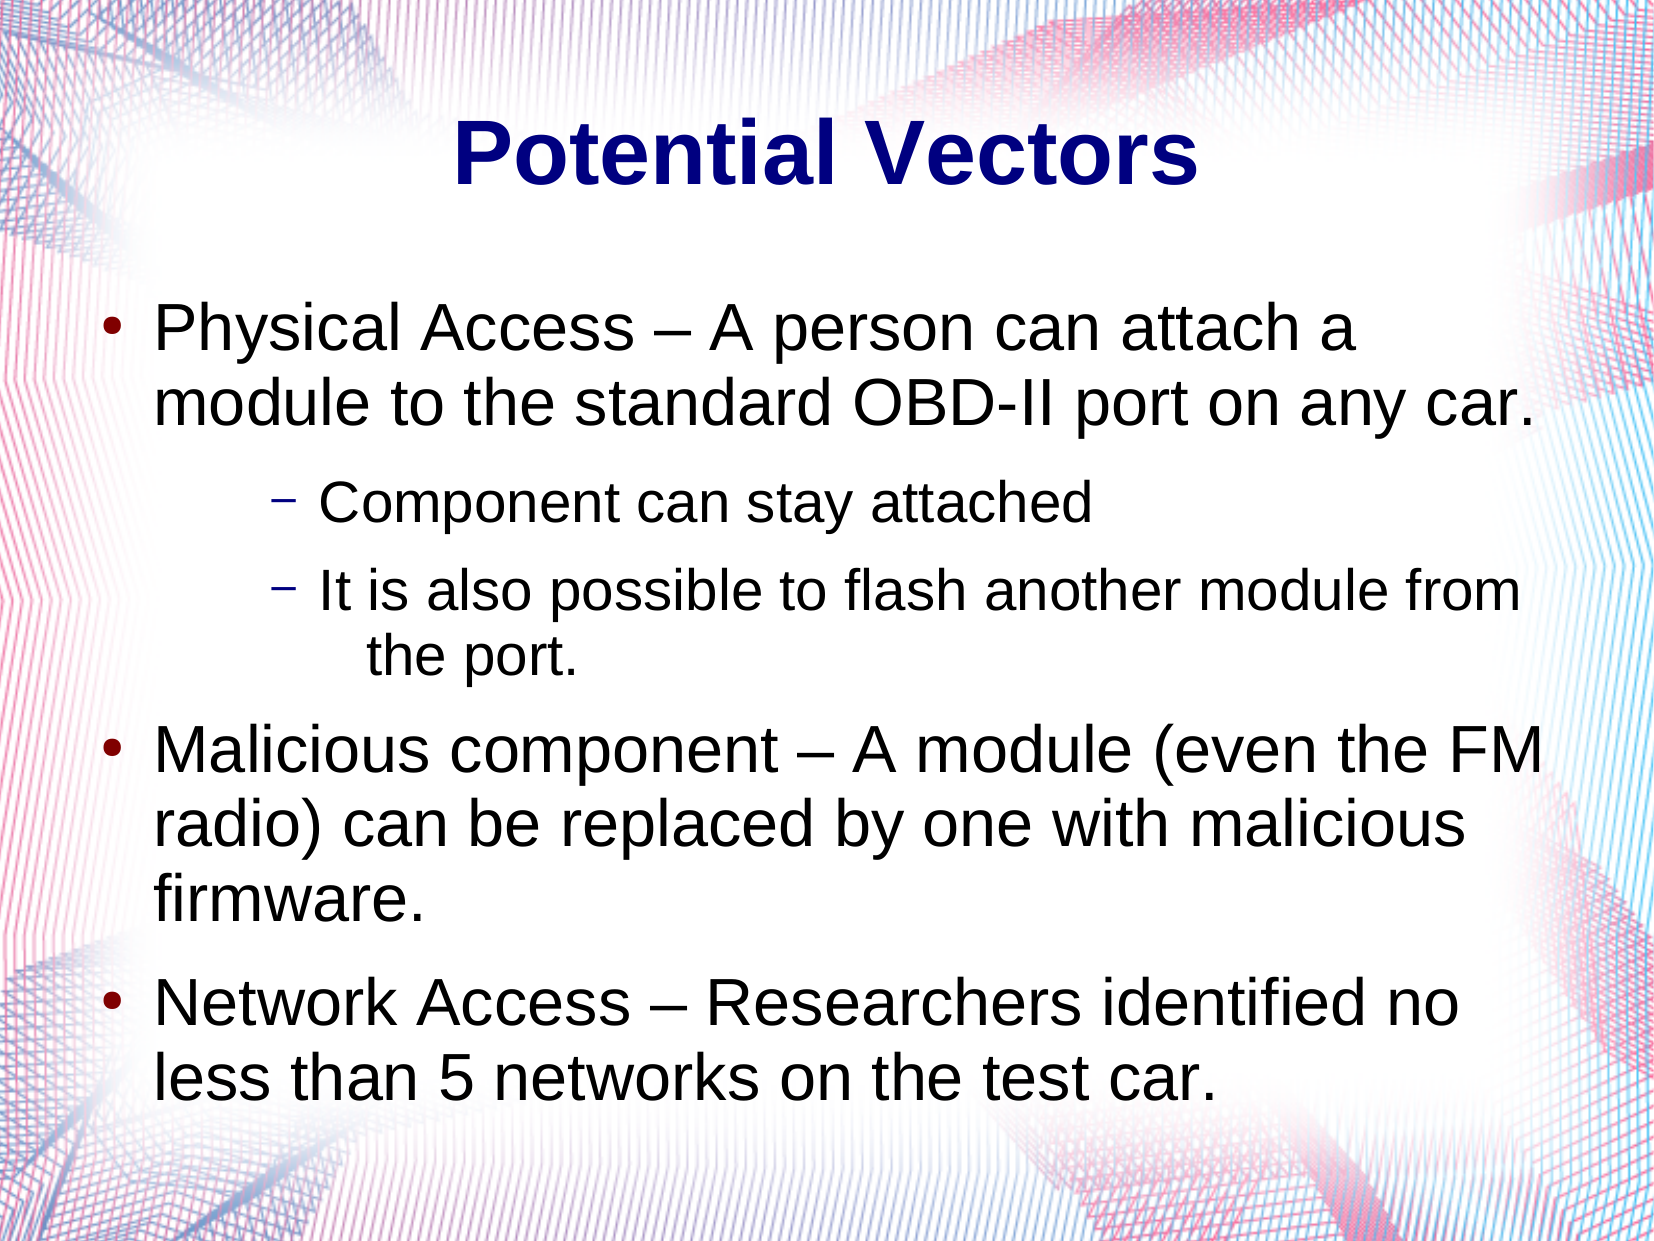

# Potential Vectors
Physical Access – A person can attach a module to the standard OBD-II port on any car.
Component can stay attached
It is also possible to flash another module from the port.
Malicious component – A module (even the FM radio) can be replaced by one with malicious firmware.
Network Access – Researchers identified no less than 5 networks on the test car.